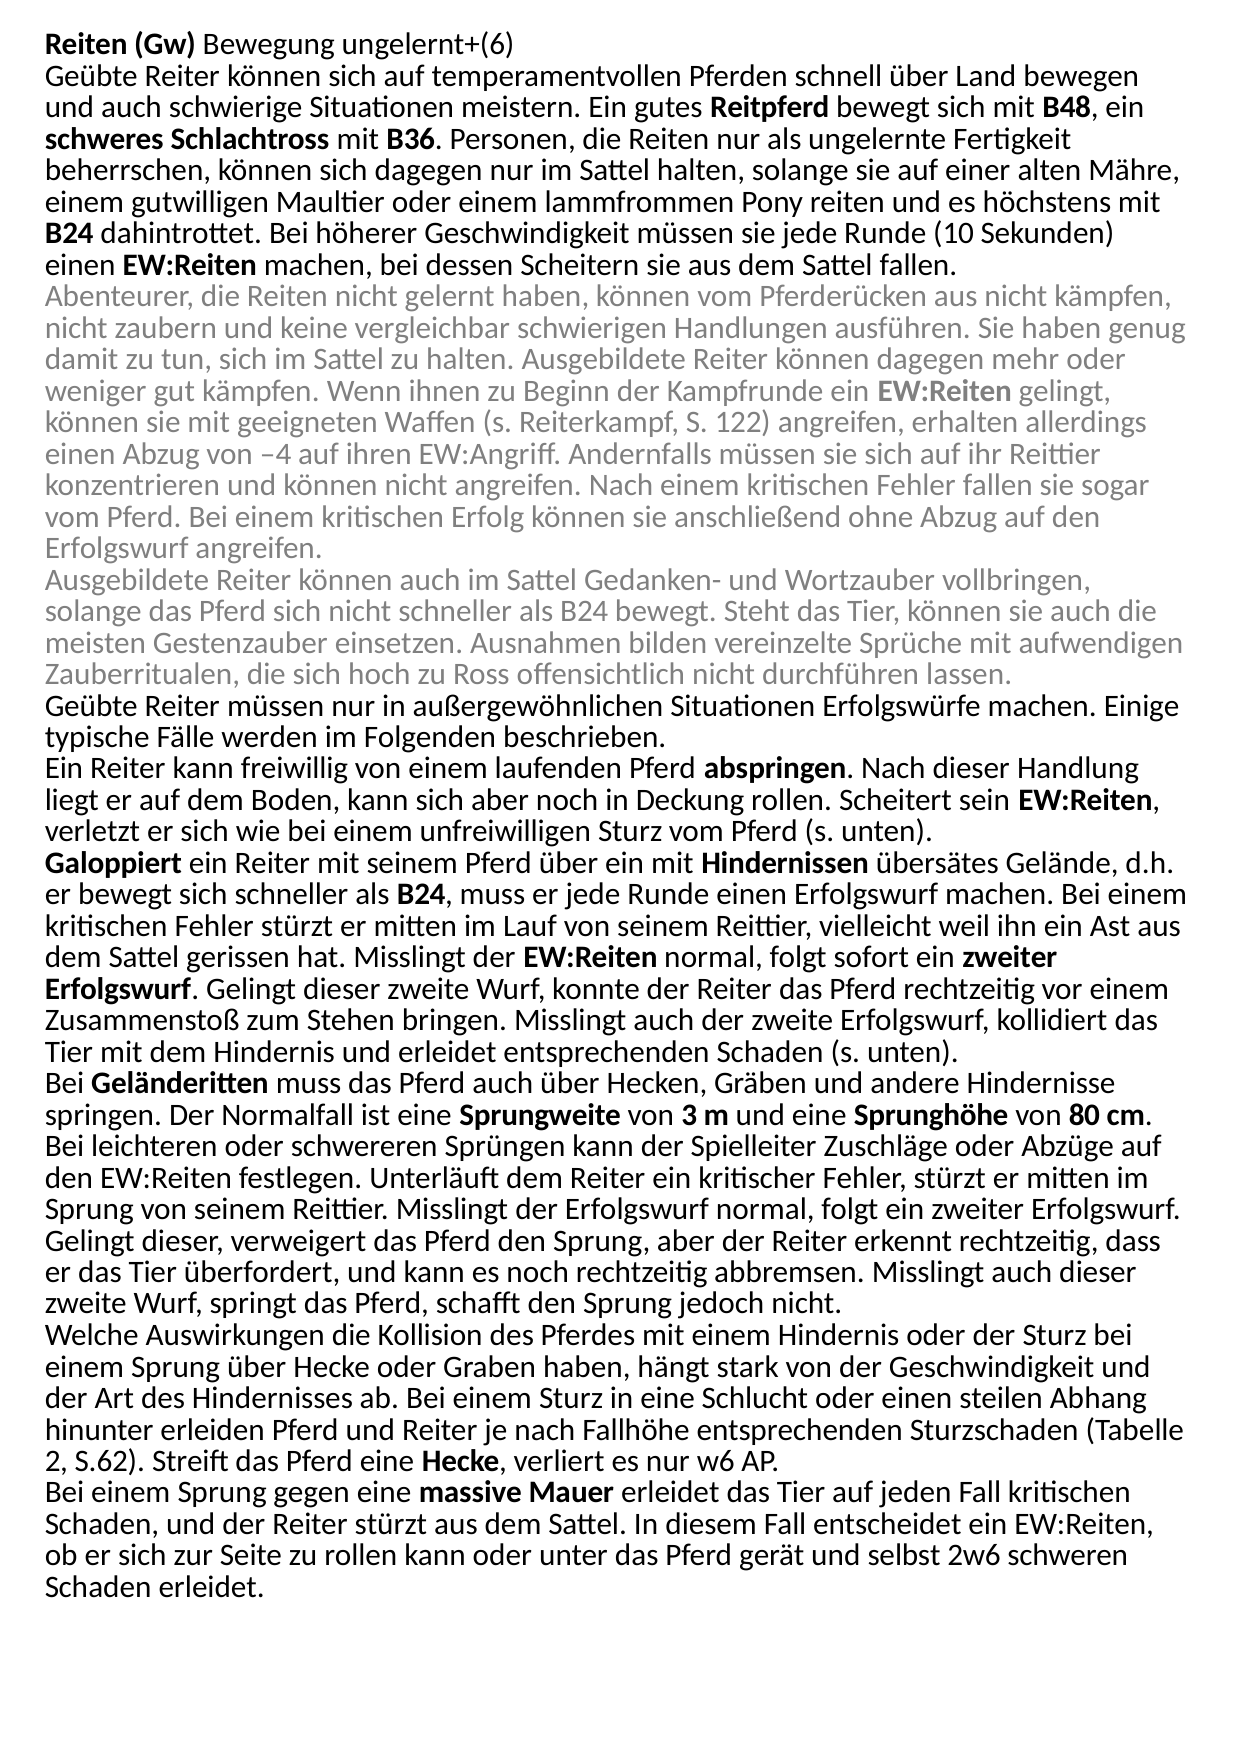

Reiten (Gw) Bewegung ungelernt+(6)
Geübte Reiter können sich auf temperamentvollen Pferden schnell über Land bewegen und auch schwierige Situationen meistern. Ein gutes Reitpferd bewegt sich mit B48, ein schweres Schlachtross mit B36. Personen, die Reiten nur als ungelernte Fertigkeit beherrschen, können sich dagegen nur im Sattel halten, solange sie auf einer alten Mähre, einem gutwilligen Maultier oder einem lammfrommen Pony reiten und es höchstens mit B24 dahintrottet. Bei höherer Geschwindigkeit müssen sie jede Runde (10 Sekunden) einen EW:Reiten machen, bei dessen Scheitern sie aus dem Sattel fallen.
Abenteurer, die Reiten nicht gelernt haben, können vom Pferderücken aus nicht kämpfen, nicht zaubern und keine vergleichbar schwierigen Handlungen ausführen. Sie haben genug damit zu tun, sich im Sattel zu halten. Ausgebildete Reiter können dagegen mehr oder weniger gut kämpfen. Wenn ihnen zu Beginn der Kampfrunde ein EW:Reiten gelingt, können sie mit geeigneten Waﬀen (s. Reiterkampf, S. 122) angreifen, erhalten allerdings einen Abzug von –4 auf ihren EW:Angriﬀ. Andernfalls müssen sie sich auf ihr Reittier konzentrieren und können nicht angreifen. Nach einem kritischen Fehler fallen sie sogar vom Pferd. Bei einem kritischen Erfolg können sie anschließend ohne Abzug auf den Erfolgswurf angreifen.
Ausgebildete Reiter können auch im Sattel Gedanken- und Wortzauber vollbringen, solange das Pferd sich nicht schneller als B24 bewegt. Steht das Tier, können sie auch die meisten Gestenzauber einsetzen. Ausnahmen bilden vereinzelte Sprüche mit aufwendigen Zauberritualen, die sich hoch zu Ross oﬀensichtlich nicht durchführen lassen.
Geübte Reiter müssen nur in außergewöhnlichen Situationen Erfolgswürfe machen. Einige typische Fälle werden im Folgenden beschrieben.
Ein Reiter kann freiwillig von einem laufenden Pferd abspringen. Nach dieser Handlung liegt er auf dem Boden, kann sich aber noch in Deckung rollen. Scheitert sein EW:Reiten, verletzt er sich wie bei einem unfreiwilligen Sturz vom Pferd (s. unten).
Galoppiert ein Reiter mit seinem Pferd über ein mit Hindernissen übersätes Gelände, d.h. er bewegt sich schneller als B24, muss er jede Runde einen Erfolgswurf machen. Bei einem kritischen Fehler stürzt er mitten im Lauf von seinem Reittier, vielleicht weil ihn ein Ast aus dem Sattel gerissen hat. Misslingt der EW:Reiten normal, folgt sofort ein zweiter Erfolgswurf. Gelingt dieser zweite Wurf, konnte der Reiter das Pferd rechtzeitig vor einem Zusammenstoß zum Stehen bringen. Misslingt auch der zweite Erfolgswurf, kollidiert das Tier mit dem Hindernis und erleidet entsprechenden Schaden (s. unten).
Bei Geländeritten muss das Pferd auch über Hecken, Gräben und andere Hindernisse springen. Der Normalfall ist eine Sprungweite von 3 m und eine Sprunghöhe von 80 cm. Bei leichteren oder schwereren Sprüngen kann der Spielleiter Zuschläge oder Abzüge auf den EW:Reiten festlegen. Unterläuft dem Reiter ein kritischer Fehler, stürzt er mitten im Sprung von seinem Reittier. Misslingt der Erfolgswurf normal, folgt ein zweiter Erfolgswurf. Gelingt dieser, verweigert das Pferd den Sprung, aber der Reiter erkennt rechtzeitig, dass er das Tier überfordert, und kann es noch rechtzeitig abbremsen. Misslingt auch dieser zweite Wurf, springt das Pferd, schaﬀt den Sprung jedoch nicht.
Welche Auswirkungen die Kollision des Pferdes mit einem Hindernis oder der Sturz bei einem Sprung über Hecke oder Graben haben, hängt stark von der Geschwindigkeit und der Art des Hindernisses ab. Bei einem Sturz in eine Schlucht oder einen steilen Abhang hinunter erleiden Pferd und Reiter je nach Fallhöhe entsprechenden Sturzschaden (Tabelle 2, S.62). Streift das Pferd eine Hecke, verliert es nur w6 AP.
Bei einem Sprung gegen eine massive Mauer erleidet das Tier auf jeden Fall kritischen Schaden, und der Reiter stürzt aus dem Sattel. In diesem Fall entscheidet ein EW:Reiten, ob er sich zur Seite zu rollen kann oder unter das Pferd gerät und selbst 2w6 schweren Schaden erleidet.